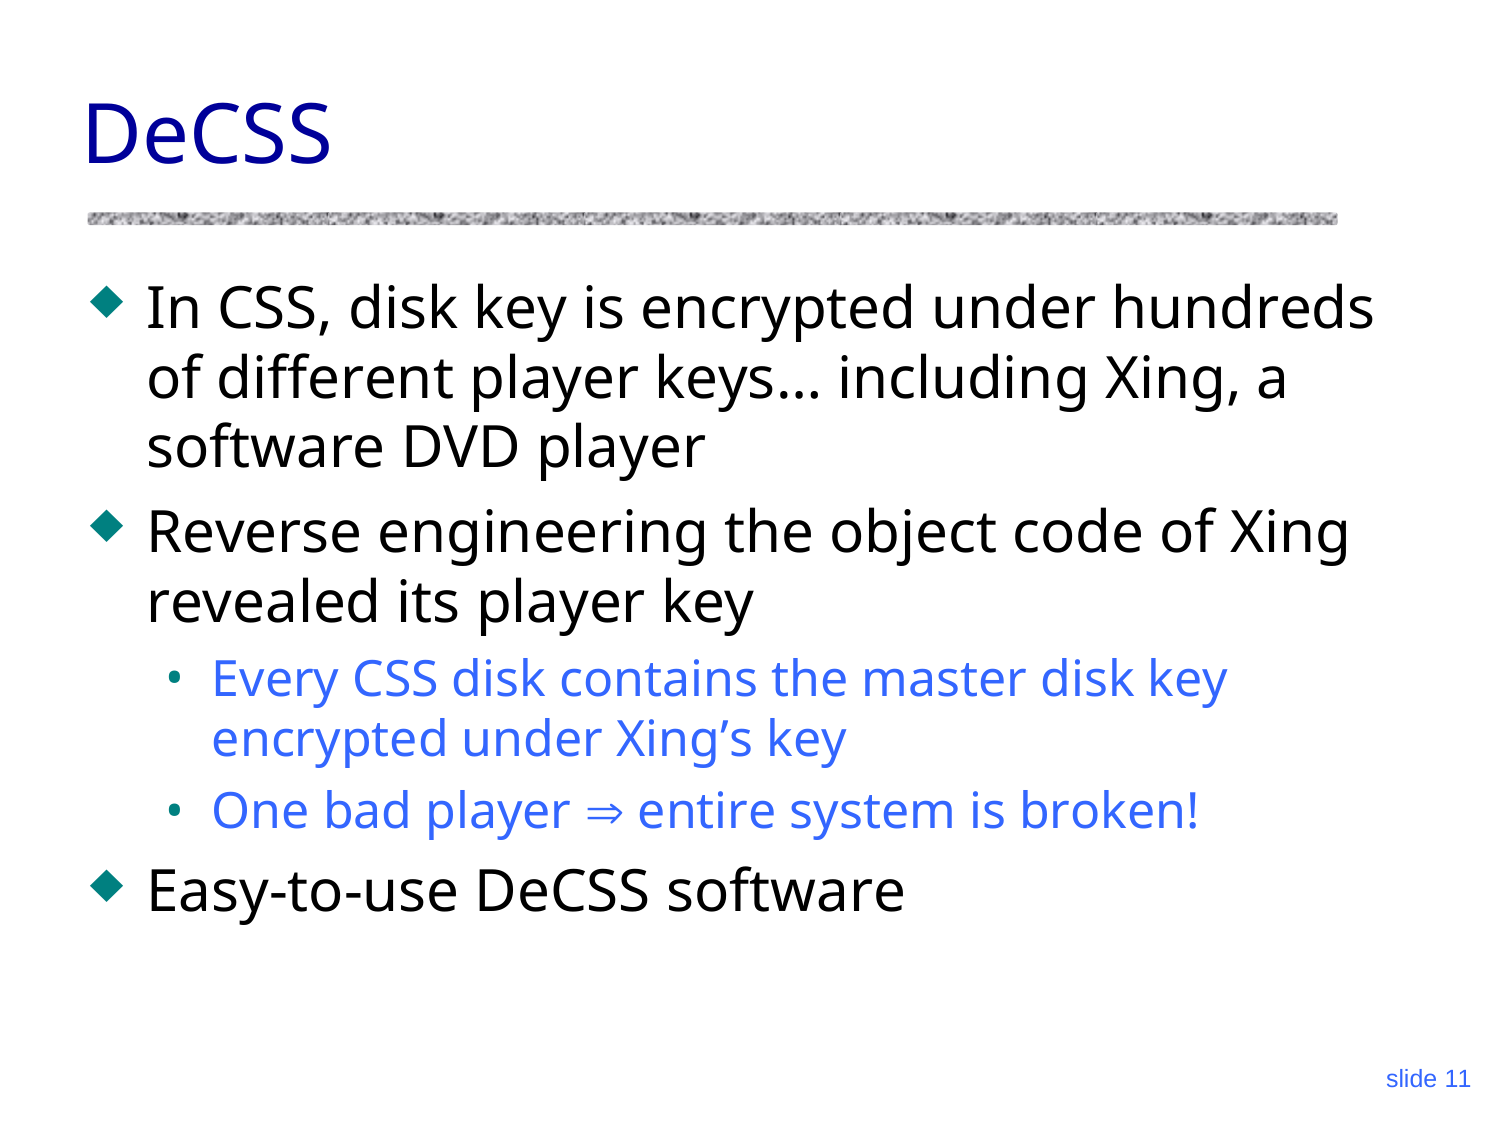

# DeCSS
In CSS, disk key is encrypted under hundreds of different player keys… including Xing, a software DVD player
Reverse engineering the object code of Xing revealed its player key
Every CSS disk contains the master disk key encrypted under Xing’s key
One bad player  entire system is broken!
Easy-to-use DeCSS software
slide 10